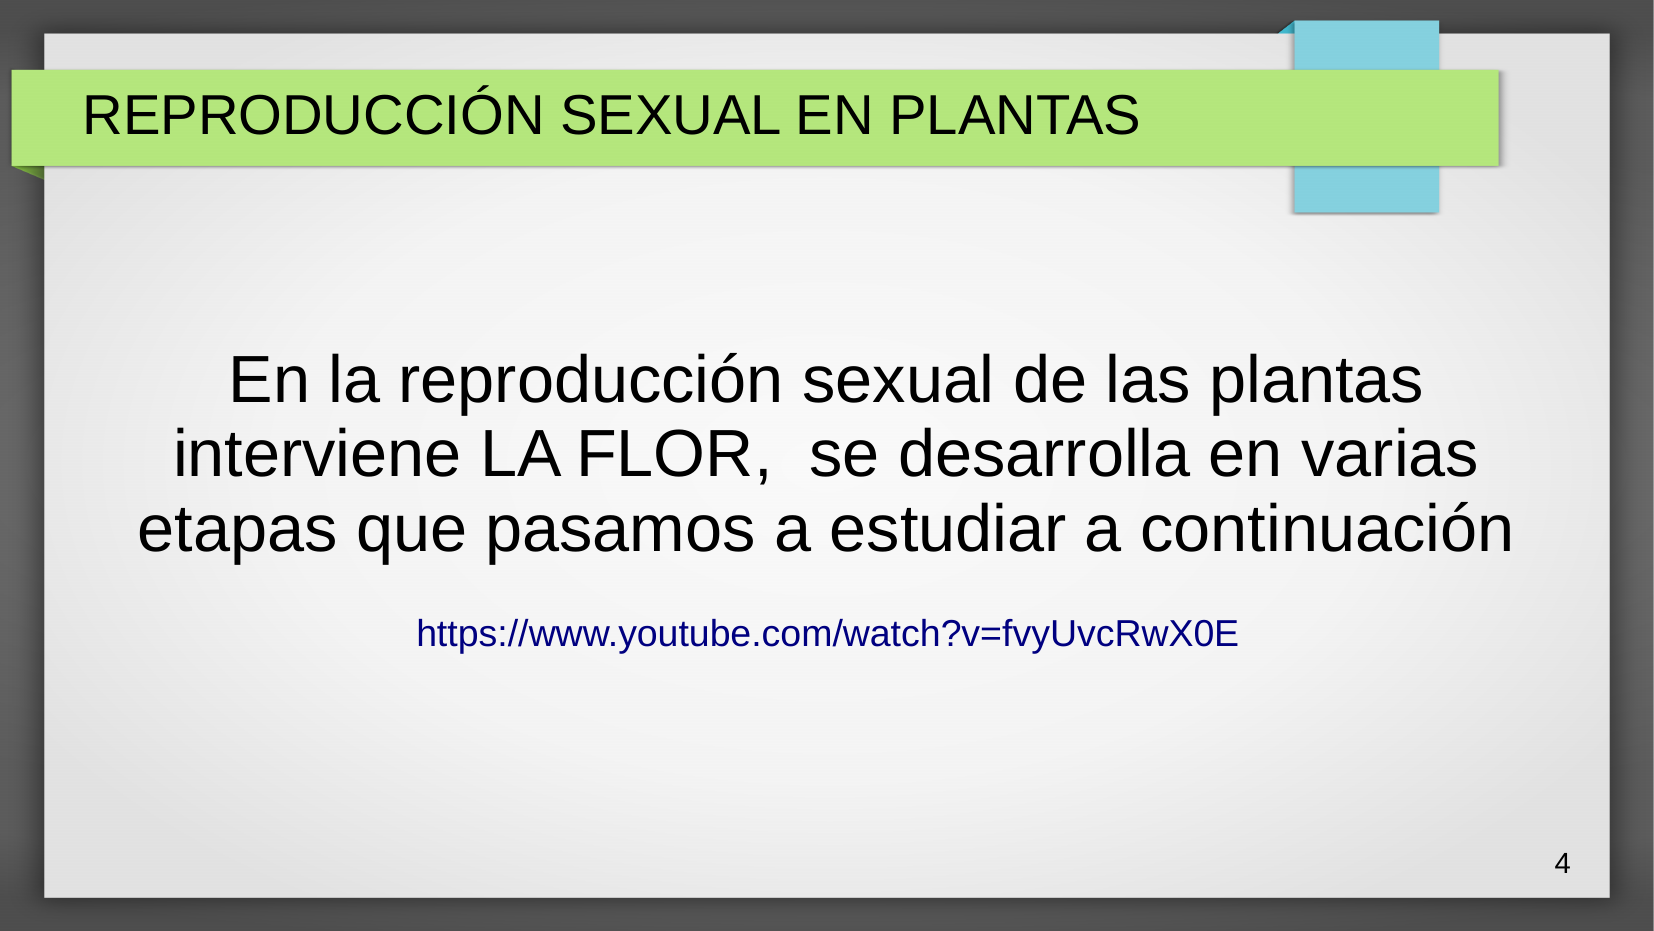

# REPRODUCCIÓN SEXUAL EN PLANTAS
En la reproducción sexual de las plantas interviene LA FLOR, se desarrolla en varias etapas que pasamos a estudiar a continuación
https://www.youtube.com/watch?v=fvyUvcRwX0E
4